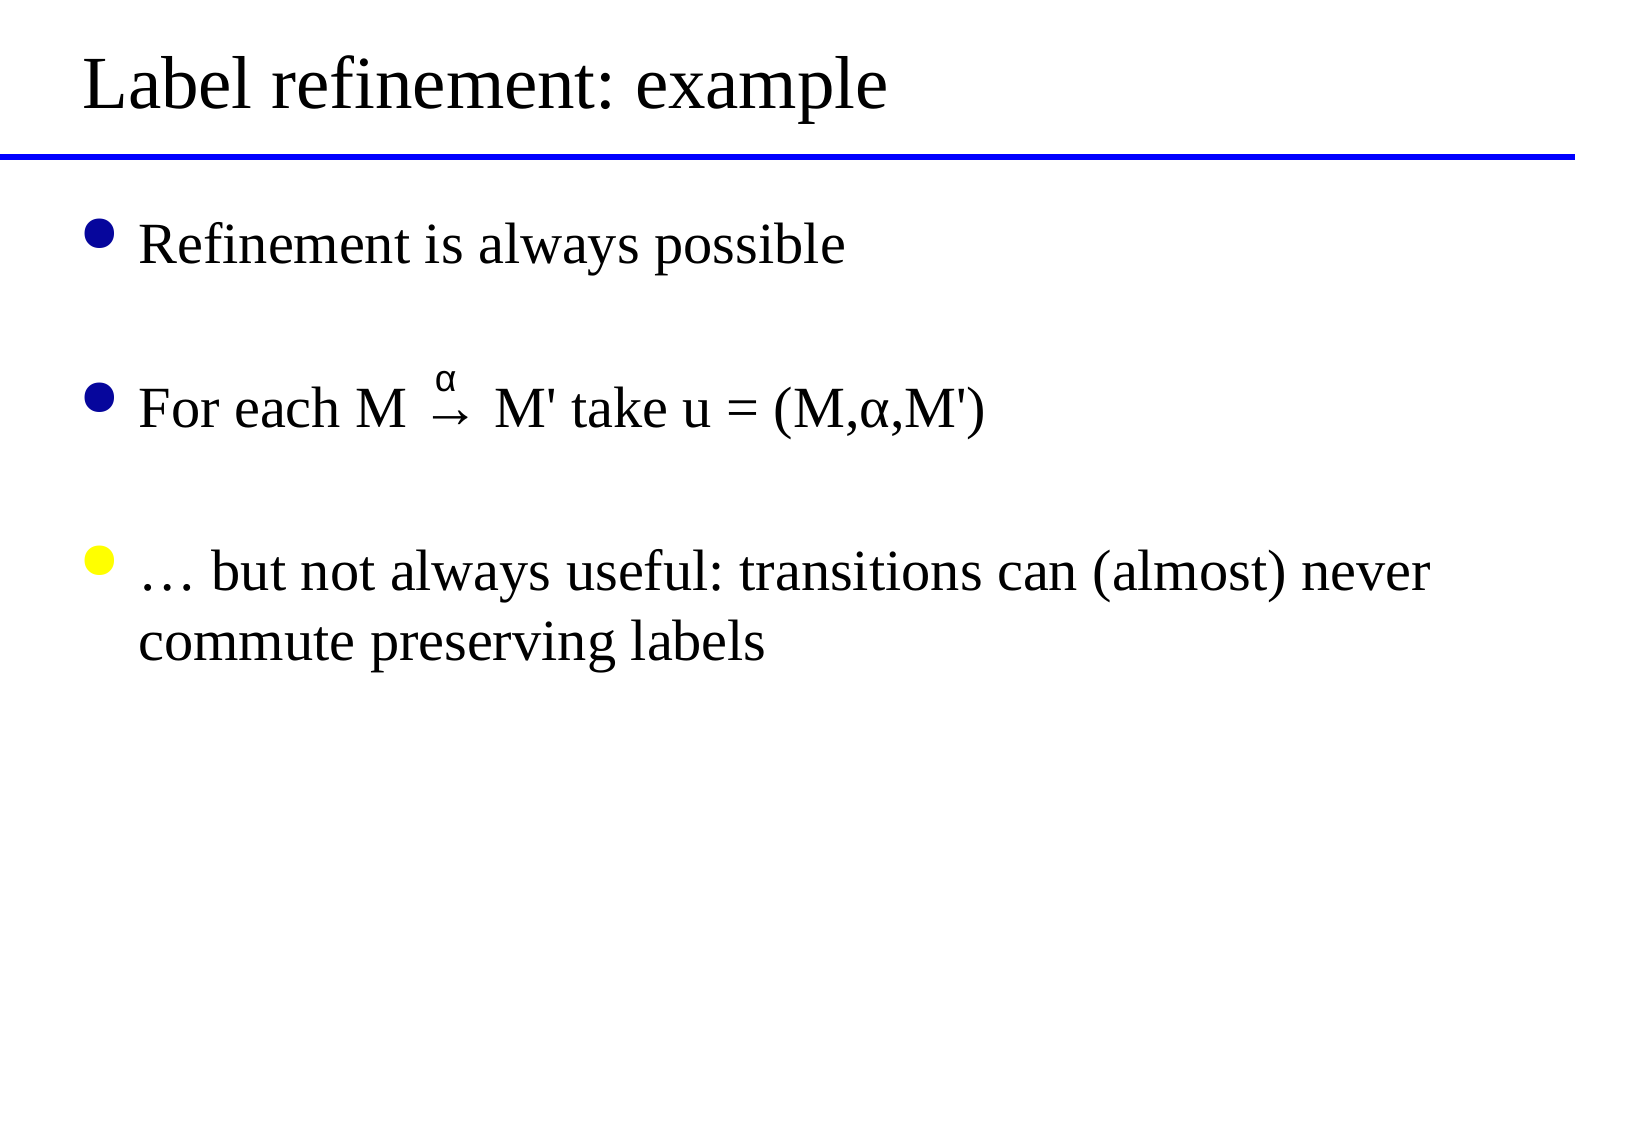

# Label refinement: example
Refinement is always possible
For each M → M' take u = (M,α,M')
… but not always useful: transitions can (almost) never commute preserving labels
α